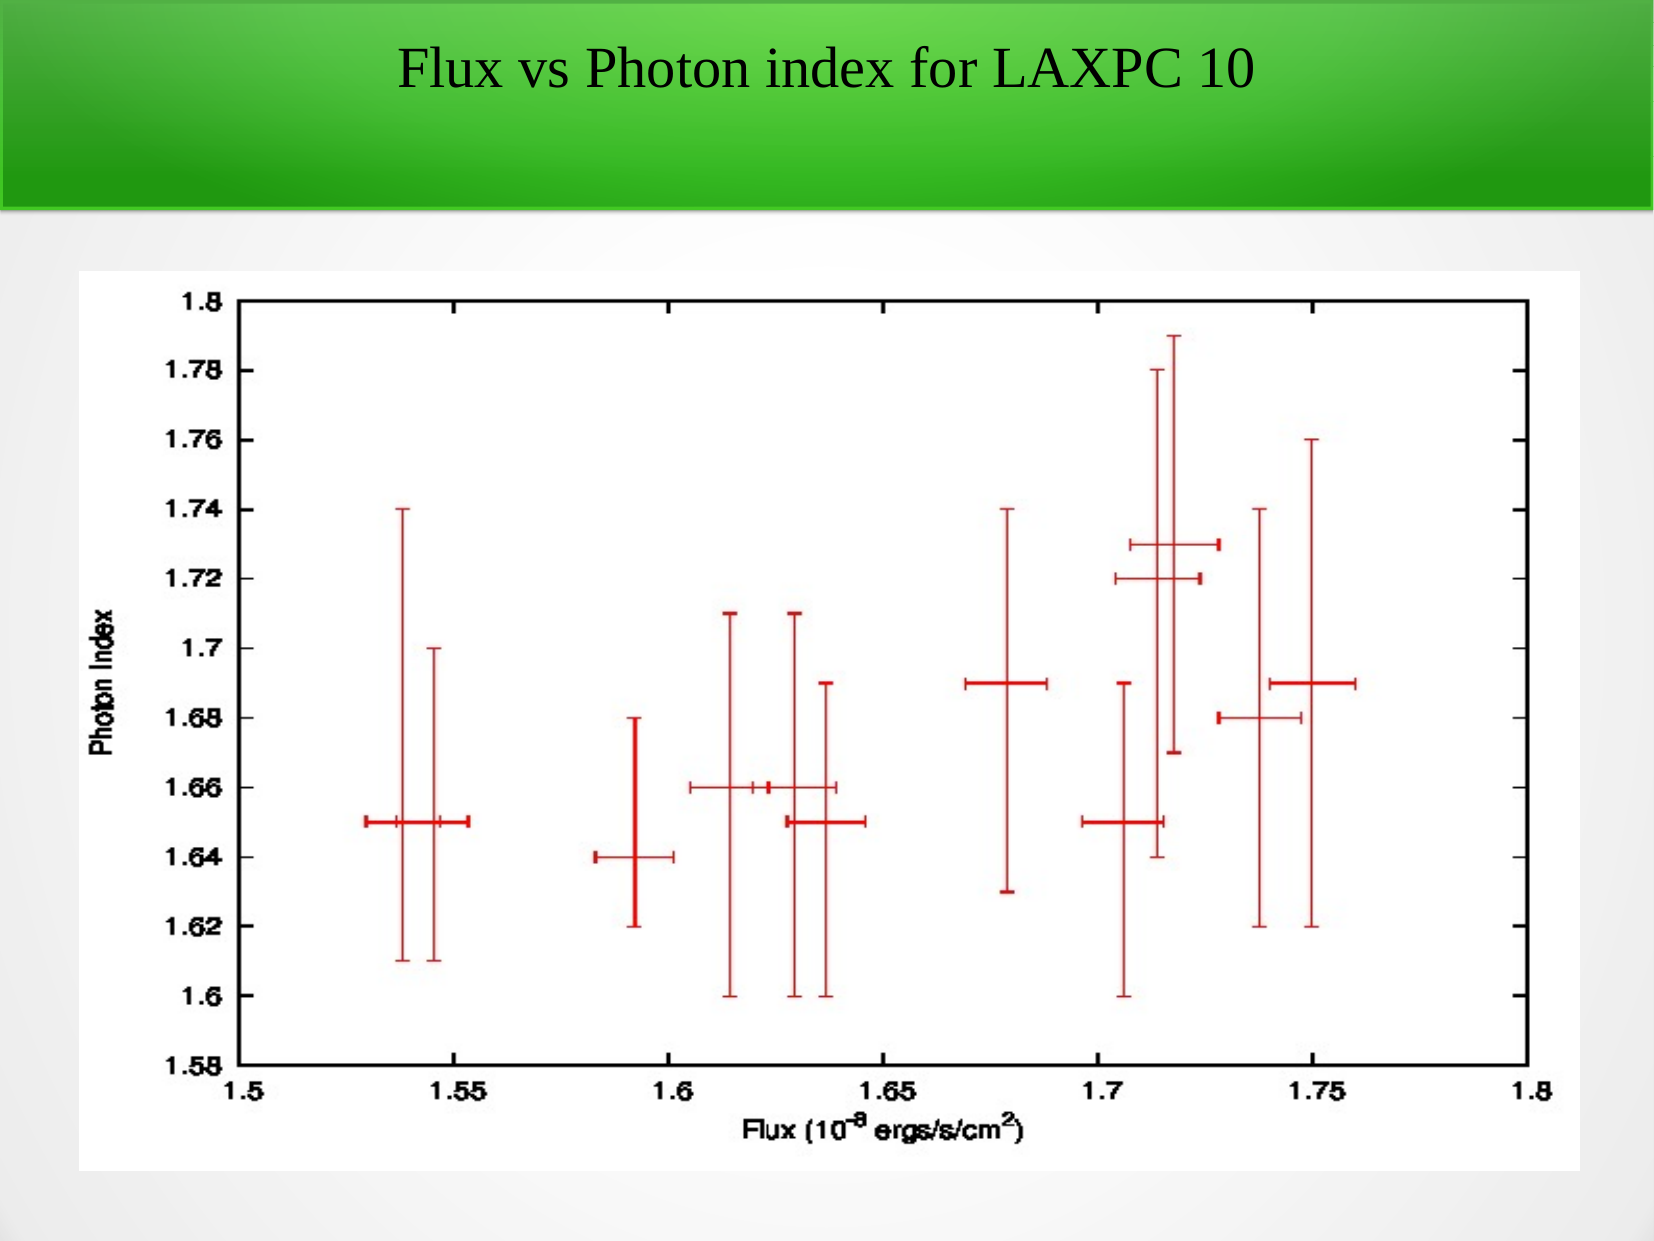

Flux vs Photon index for LAXPC 10